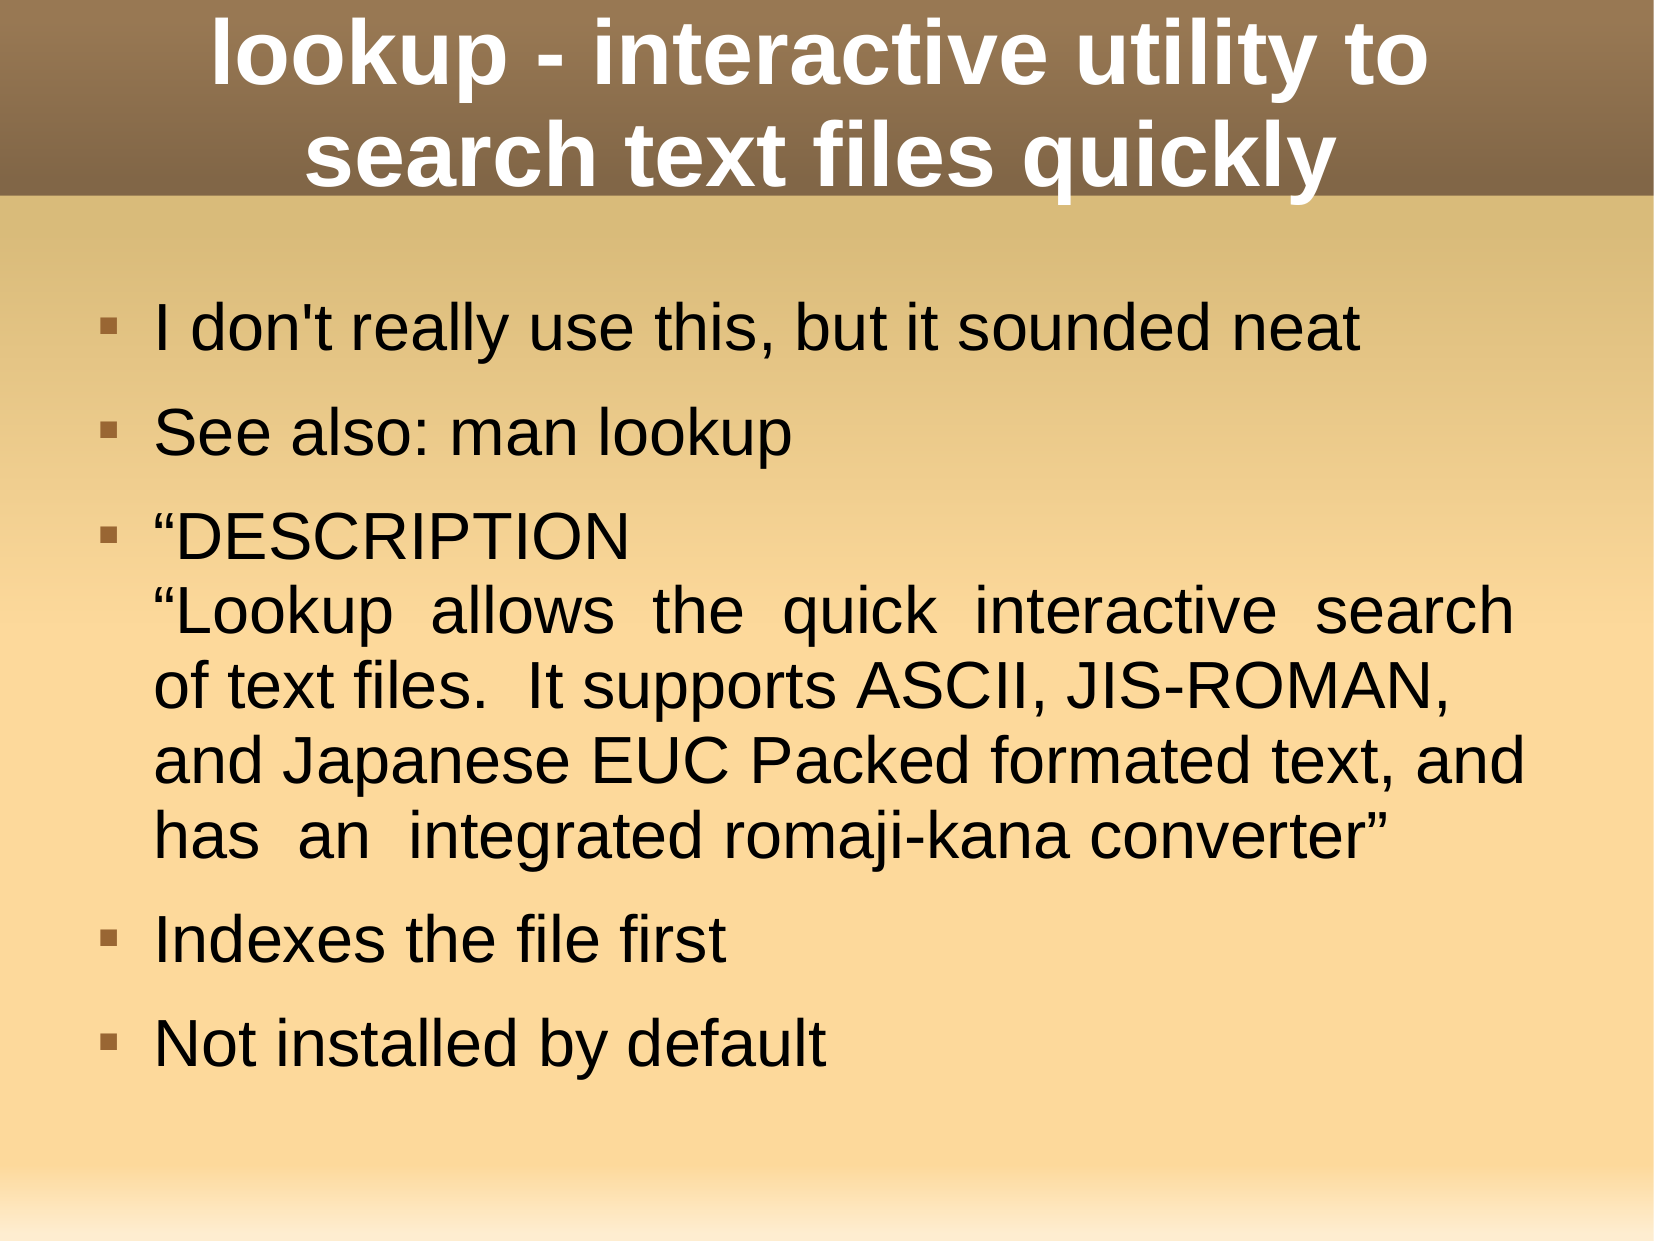

# lookup - interactive utility to search text files quickly
I don't really use this, but it sounded neat
See also: man lookup
“DESCRIPTION
“Lookup allows the quick interactive search of text files. It supports ASCII, JIS-ROMAN, and Japanese EUC Packed formated text, and has an integrated romaji-kana converter”
Indexes the file first
Not installed by default